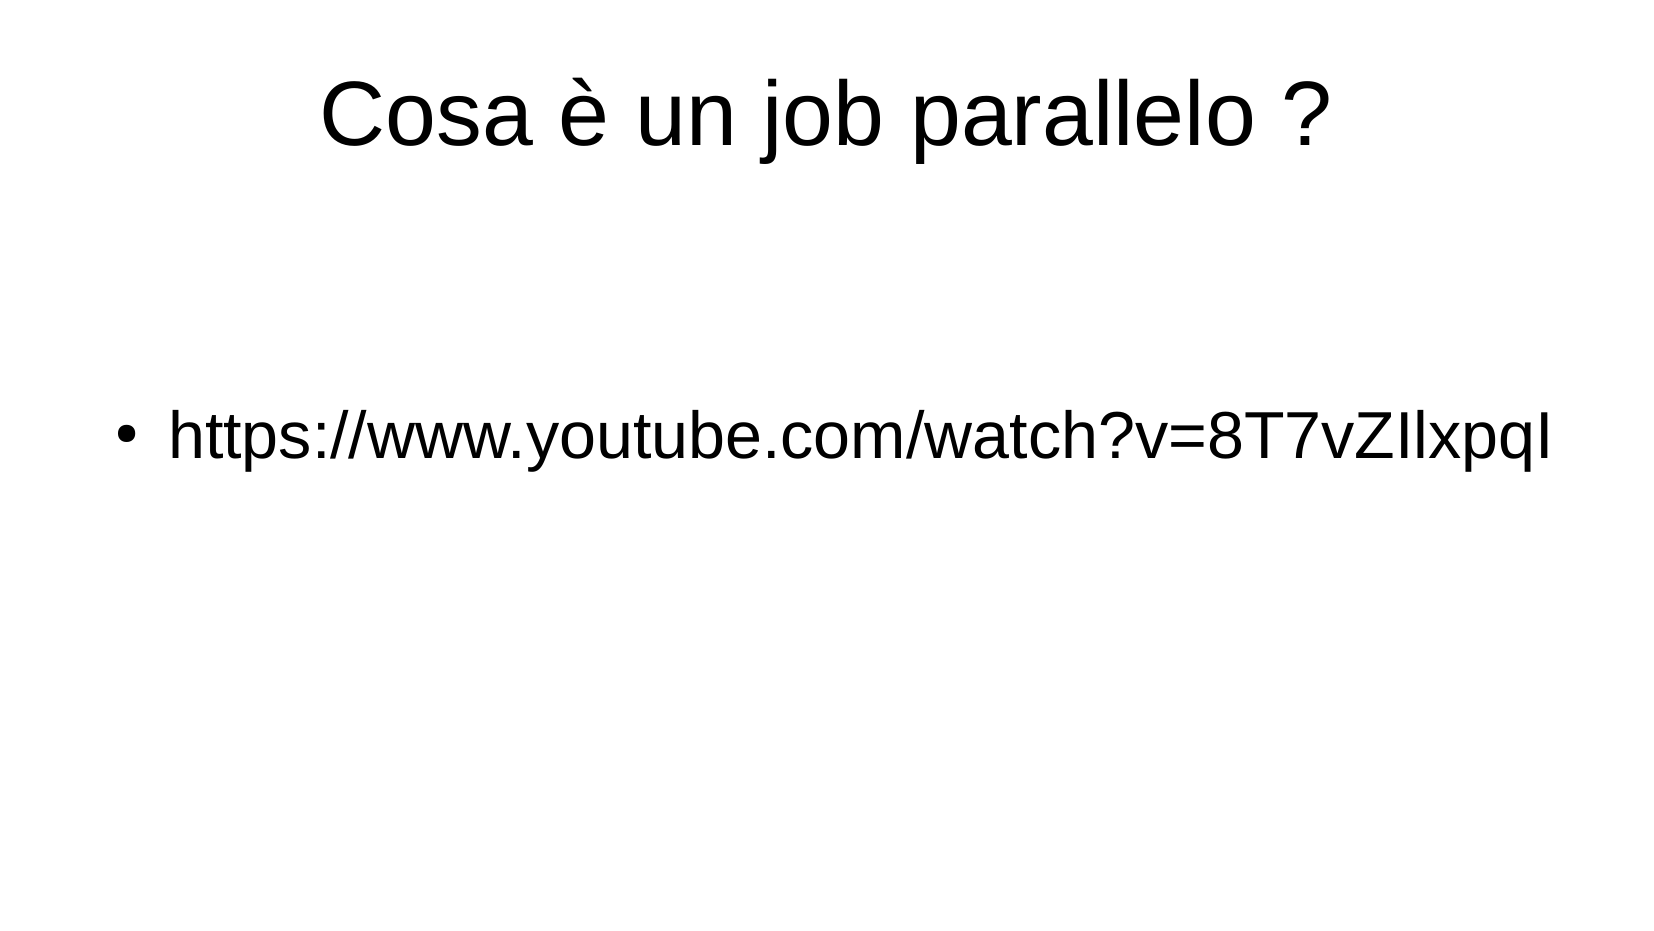

# Cosa è un job parallelo ?
https://www.youtube.com/watch?v=8T7vZIlxpqI